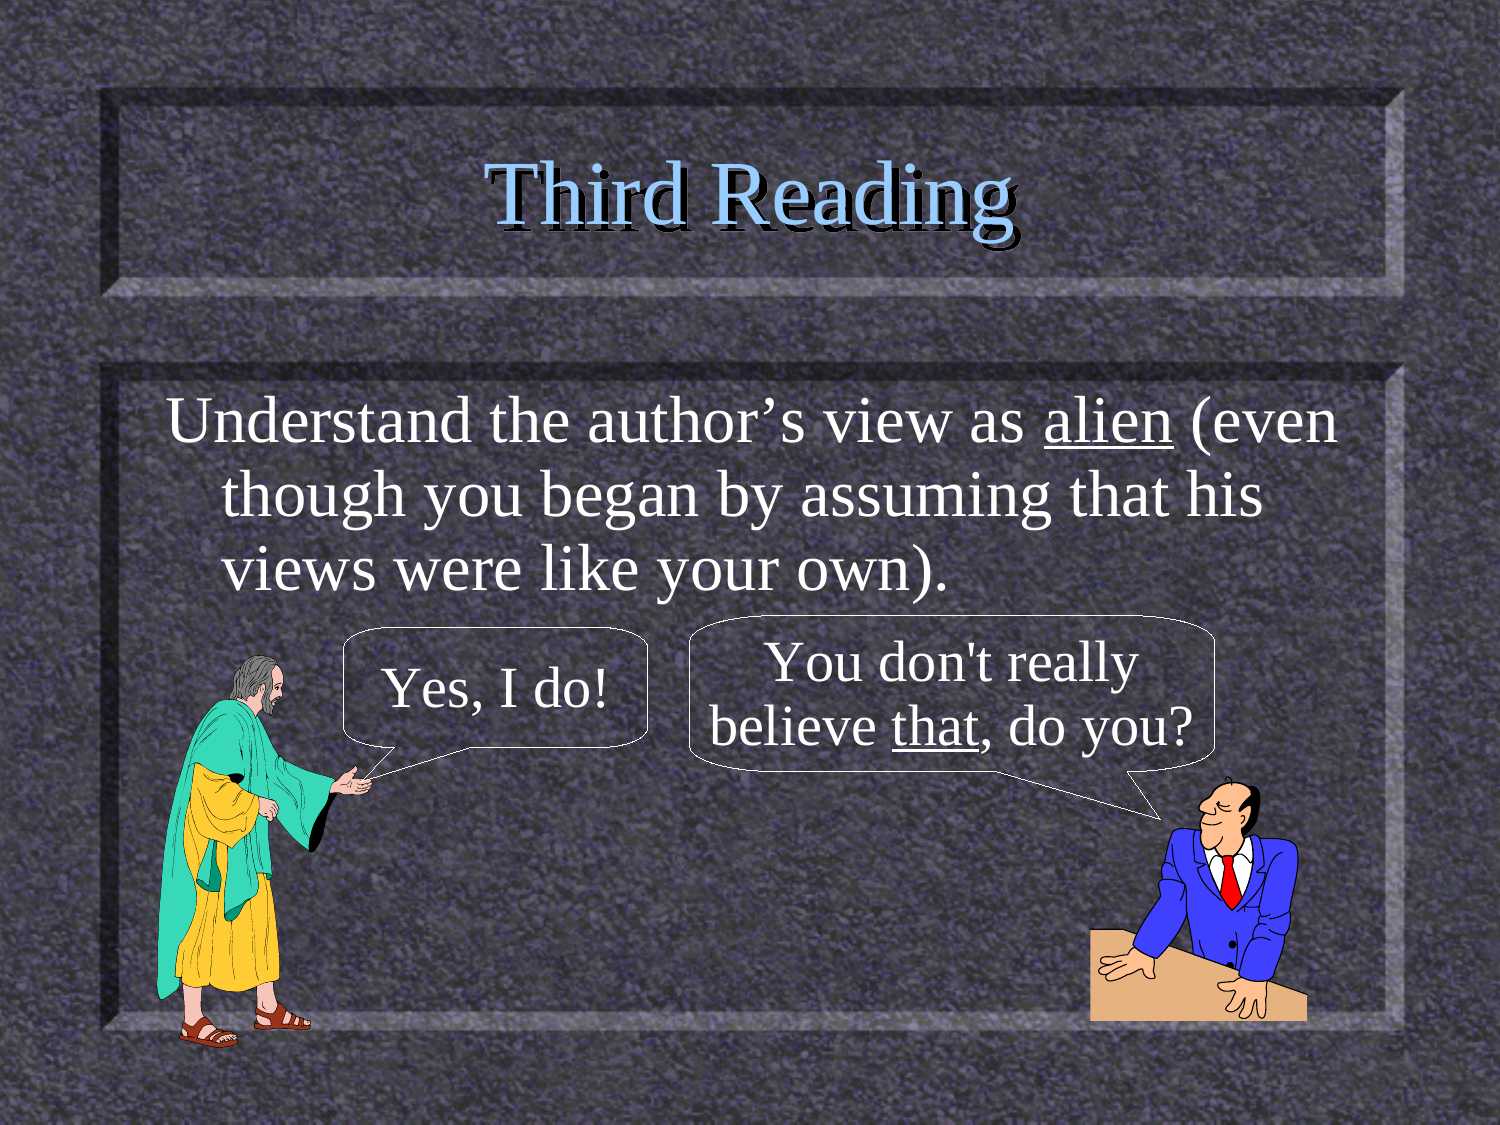

# Third Reading
Understand the author’s view as alien (even though you began by assuming that his views were like your own).
You don't really
believe that, do you?
Yes, I do!